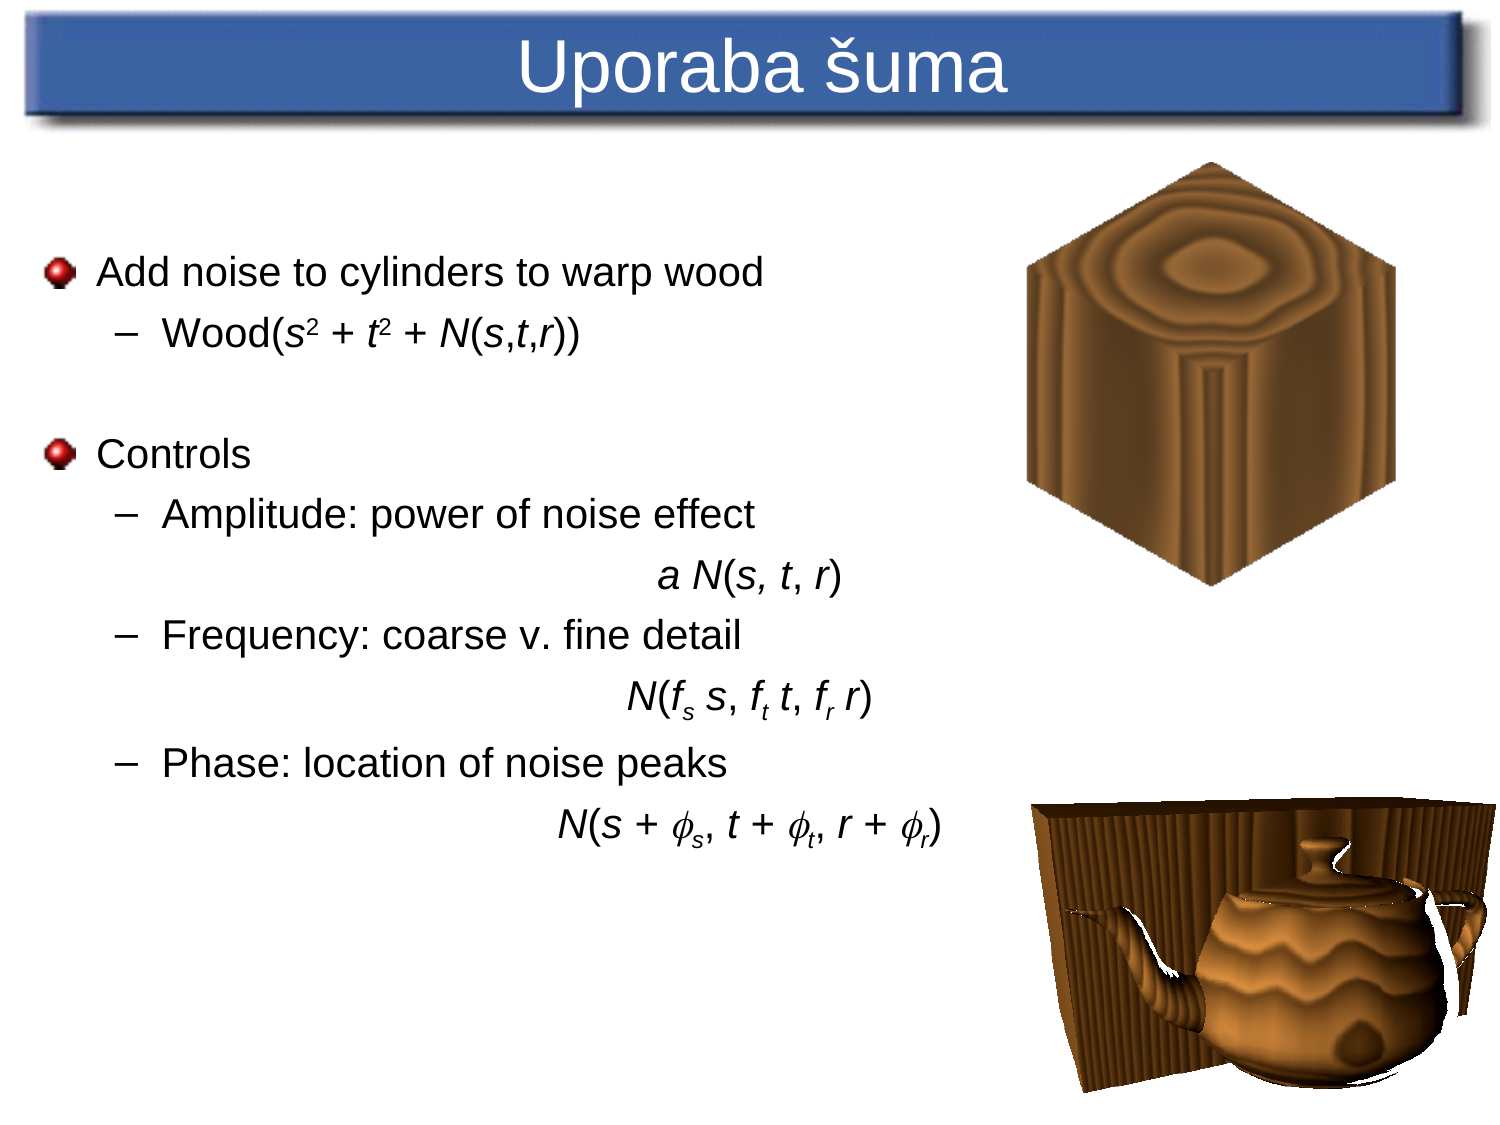

# Uporaba šuma
Add noise to cylinders to warp wood
Wood(s2 + t2 + N(s,t,r))
Controls
Amplitude: power of noise effect
a N(s, t, r)
Frequency: coarse v. fine detail
N(fs s, ft t, fr r)
Phase: location of noise peaks
N(s + s, t + t, r + r)